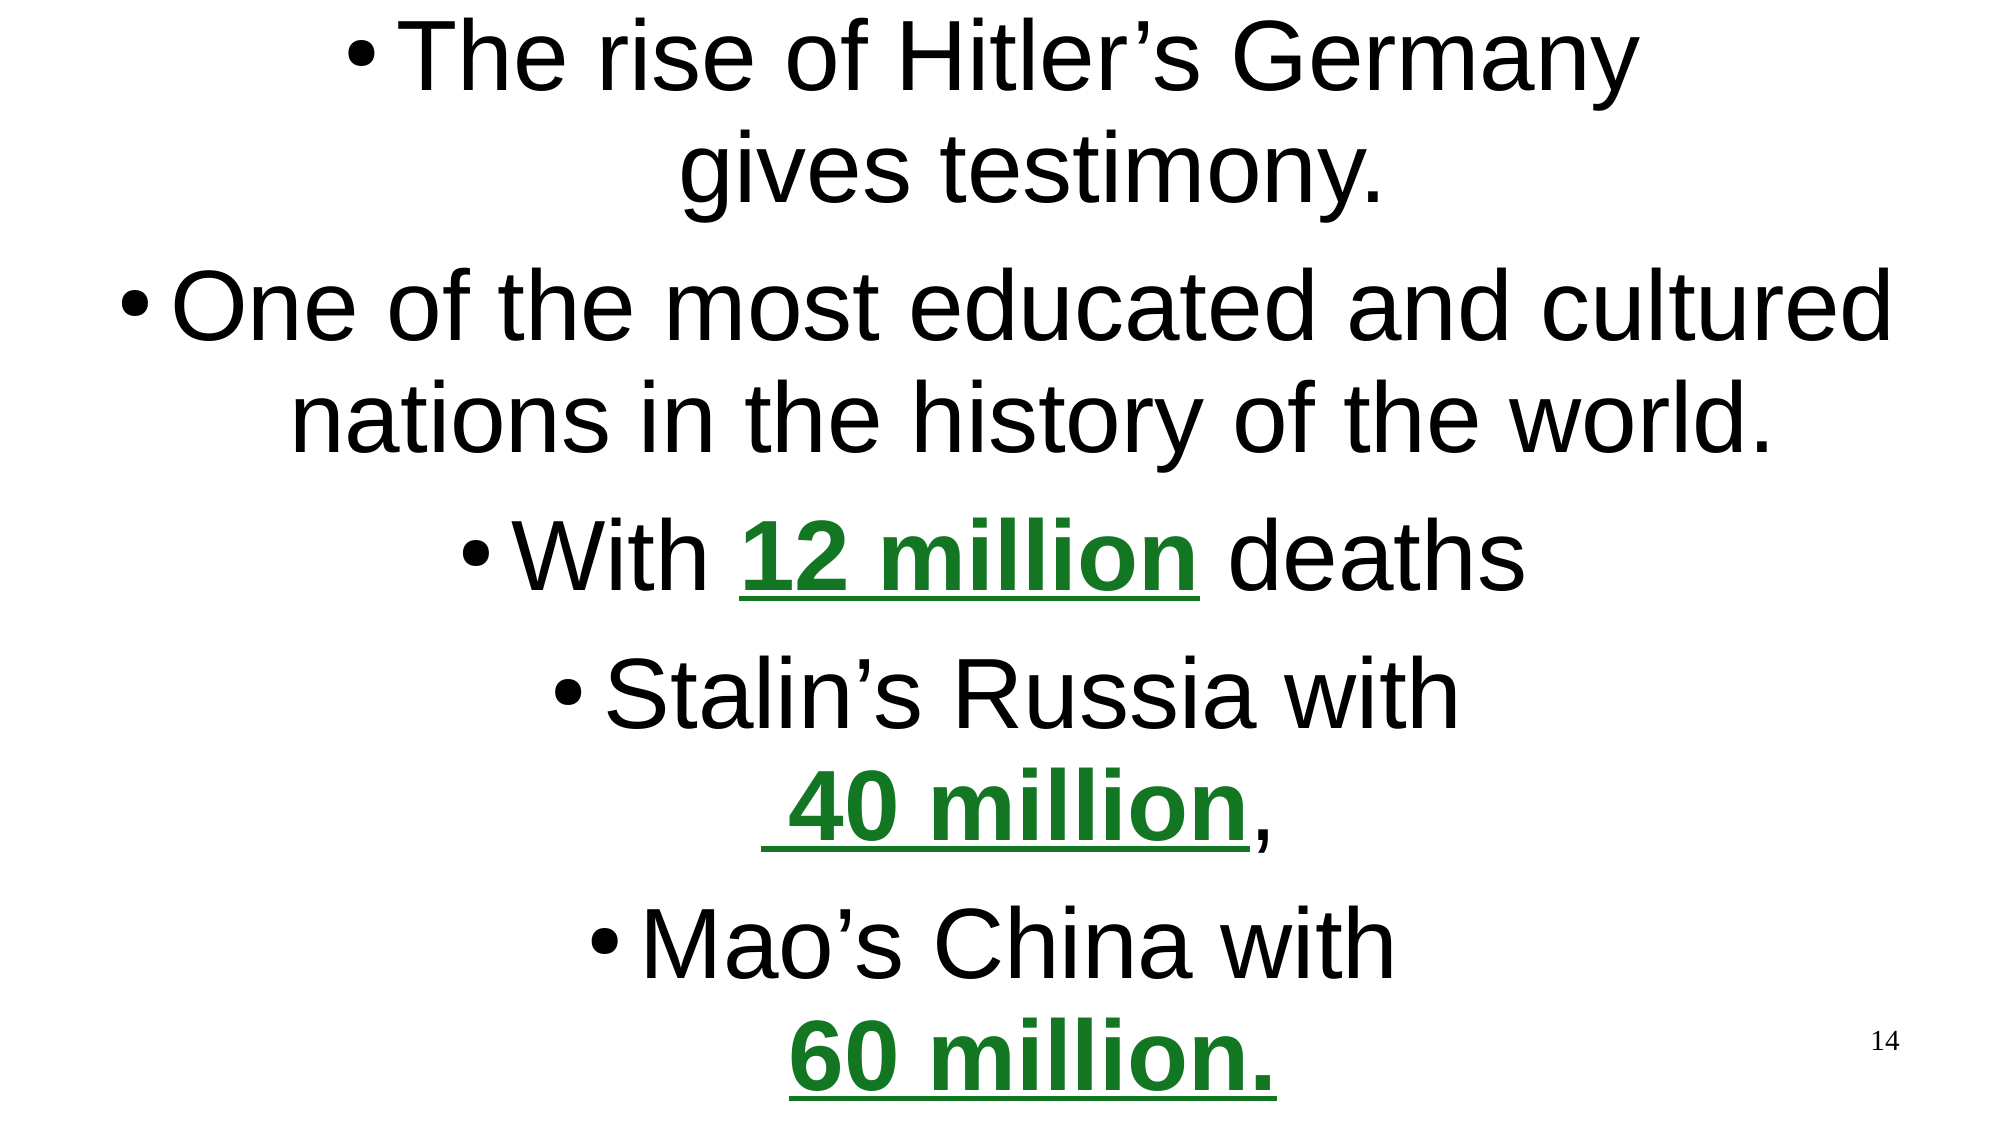

# The rise of Hitler’s Germany gives testimony.
One of the most educated and cultured nations in the history of the world.
With 12 million deaths
Stalin’s Russia with
 40 million,
Mao’s China with
60 million.
14